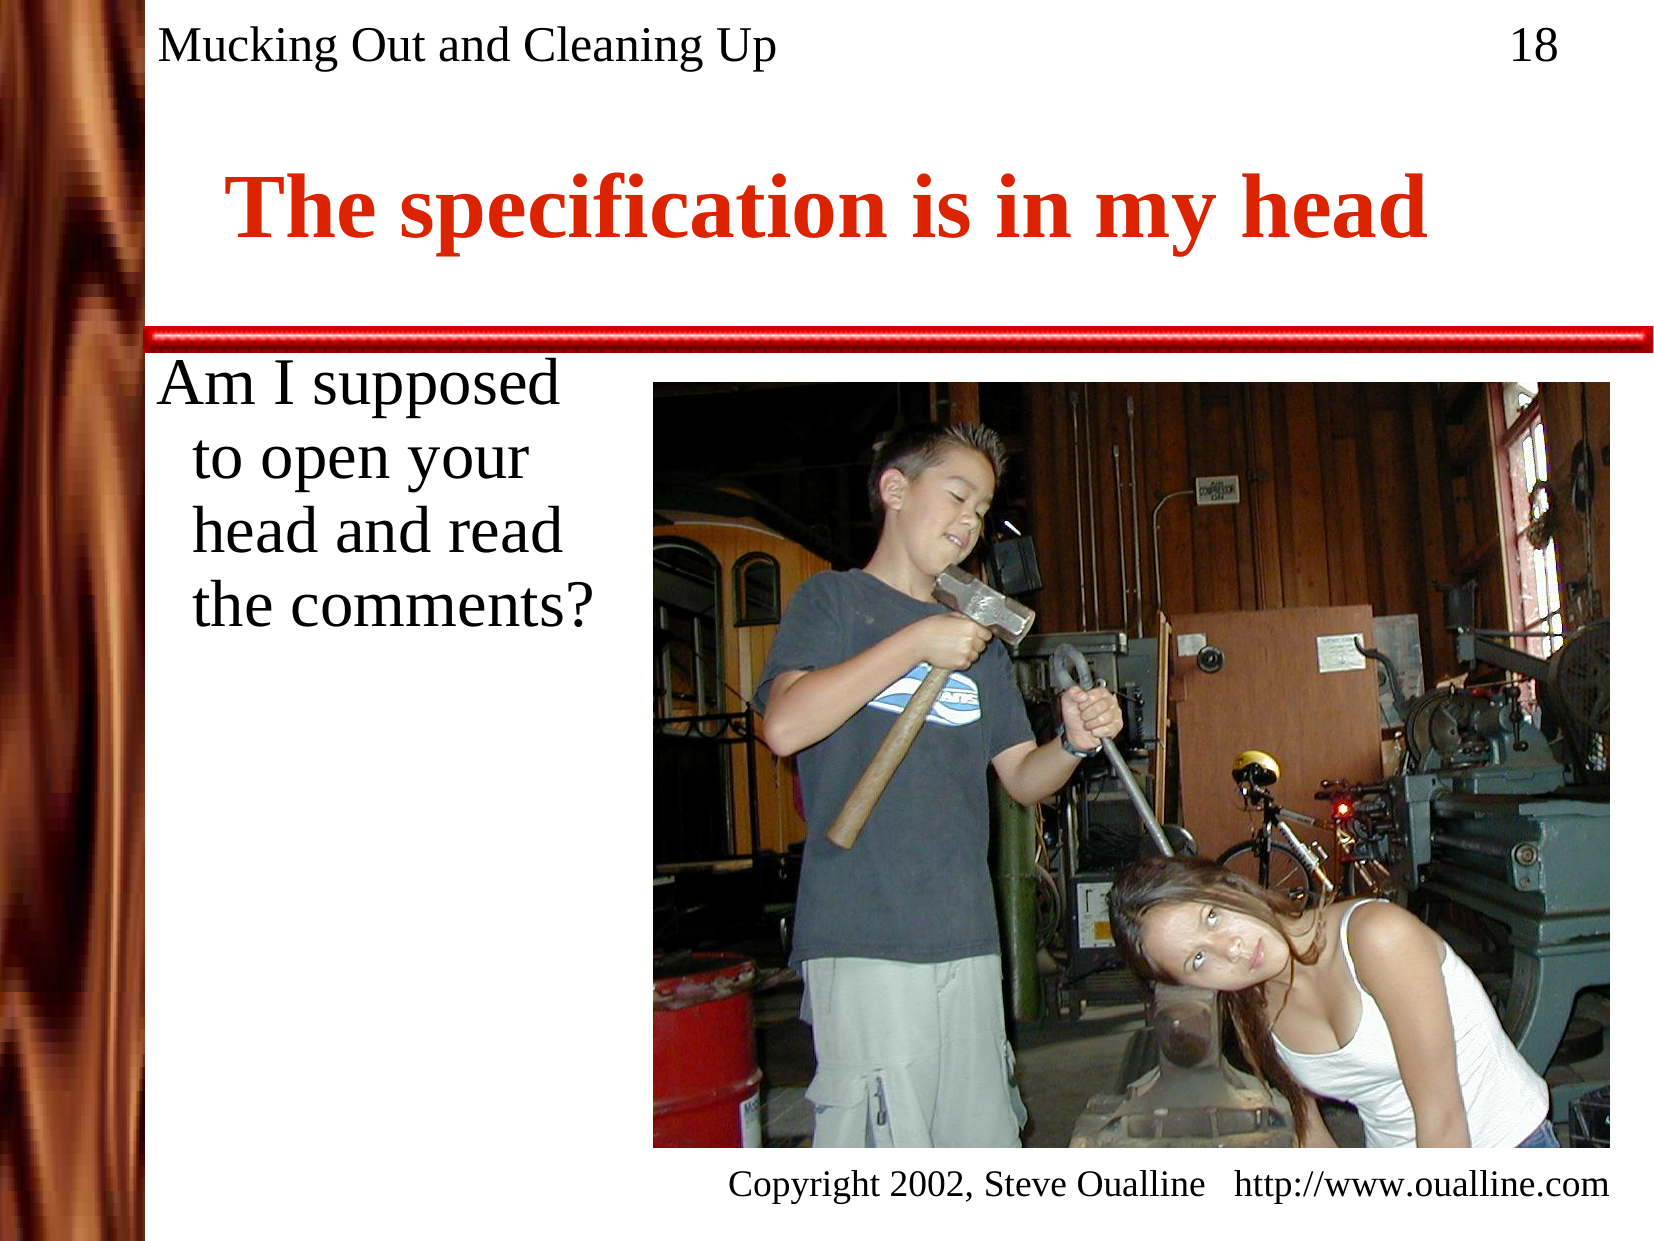

# The specification is in my head
Am I supposed to open your head and read the comments?